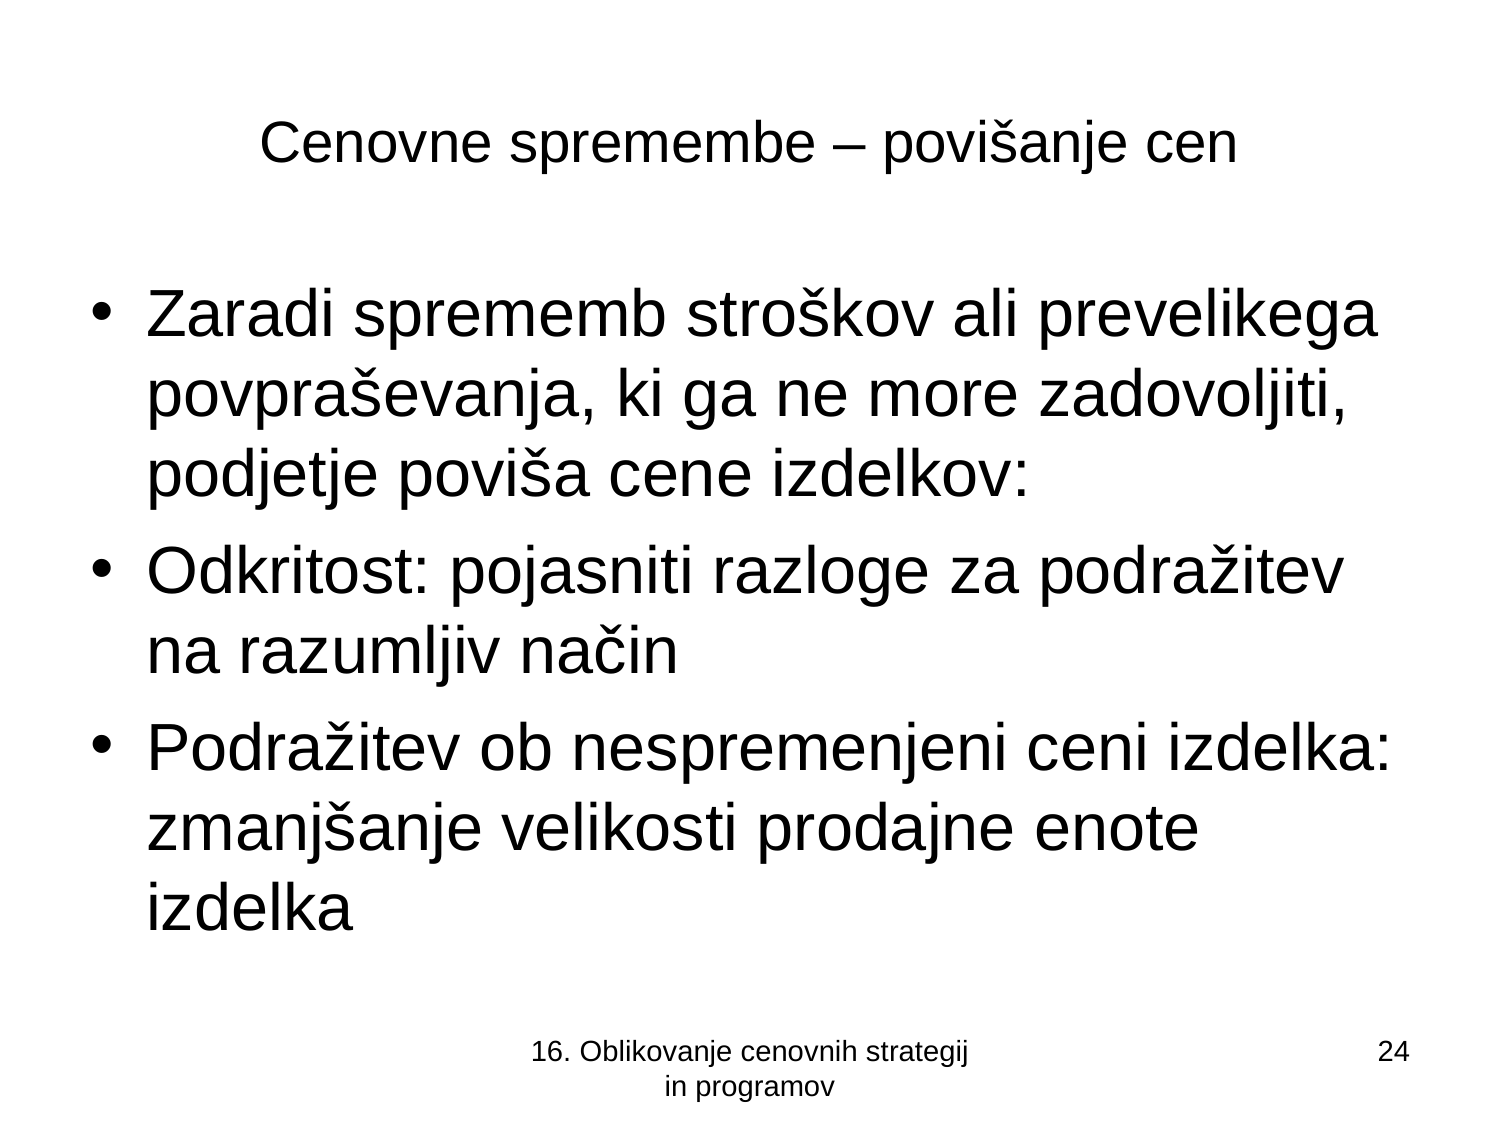

# Cenovne spremembe – povišanje cen
Zaradi sprememb stroškov ali prevelikega povpraševanja, ki ga ne more zadovoljiti, podjetje poviša cene izdelkov:
Odkritost: pojasniti razloge za podražitev na razumljiv način
Podražitev ob nespremenjeni ceni izdelka: zmanjšanje velikosti prodajne enote izdelka
16. Oblikovanje cenovnih strategij in programov